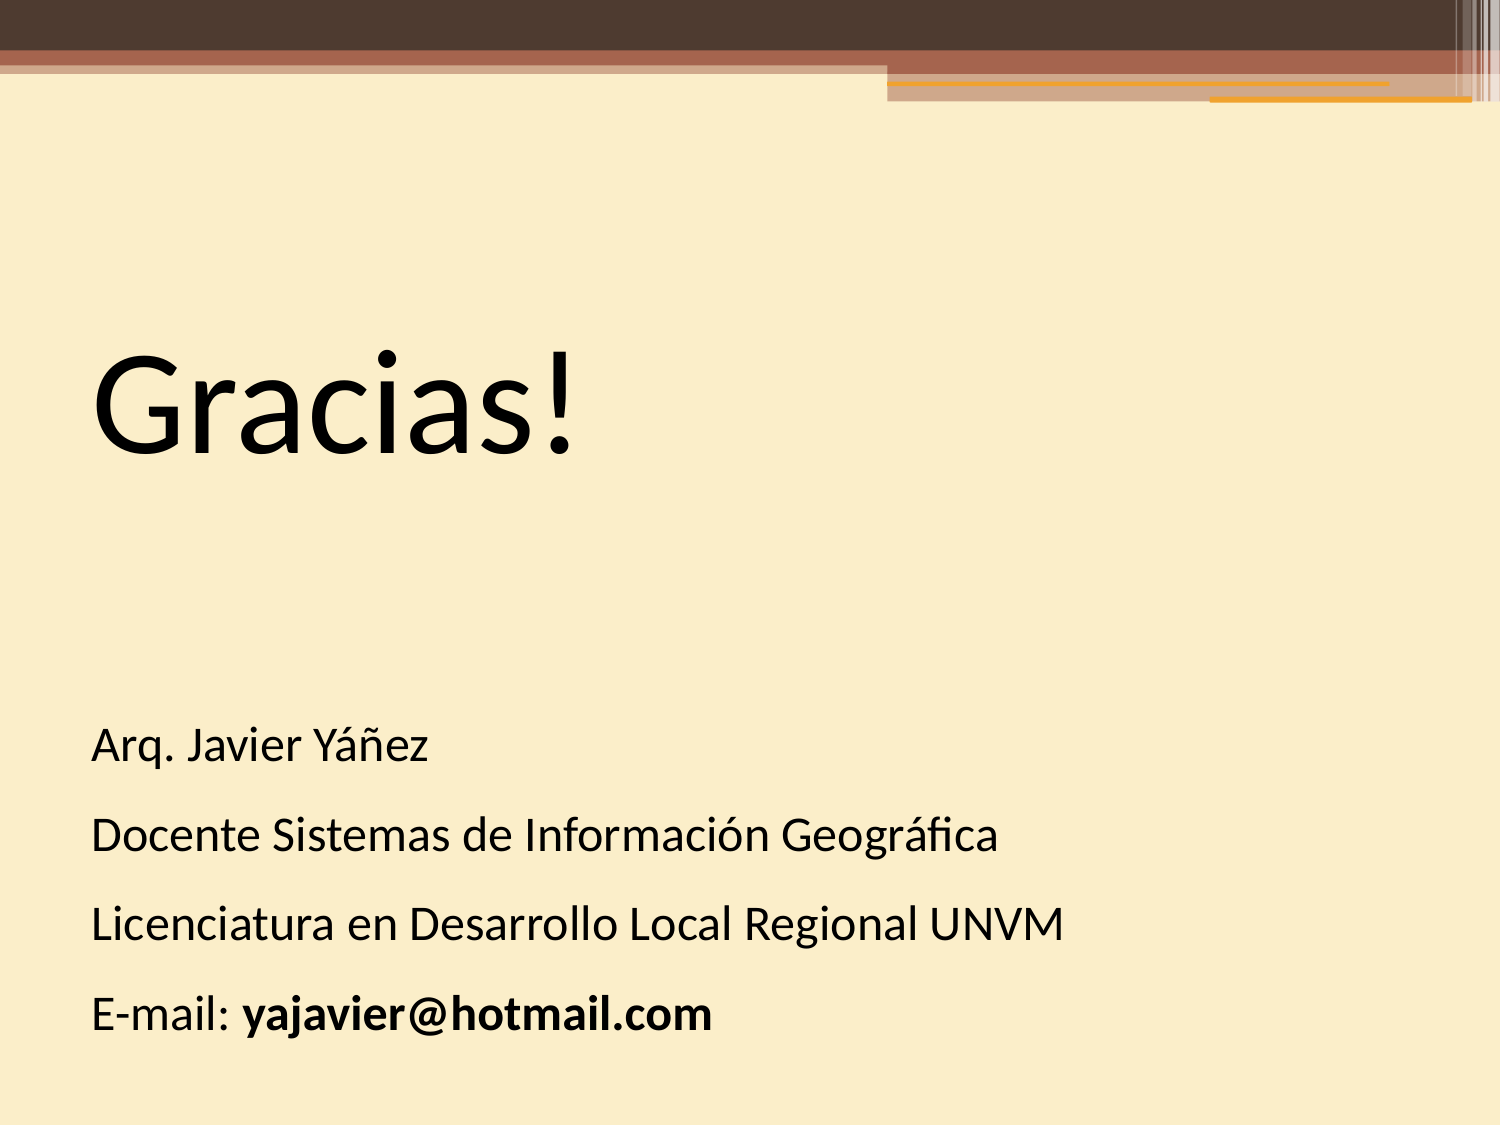

# Gracias!
Arq. Javier Yáñez
Docente Sistemas de Información Geográfica
Licenciatura en Desarrollo Local Regional UNVM
E-mail: yajavier@hotmail.com